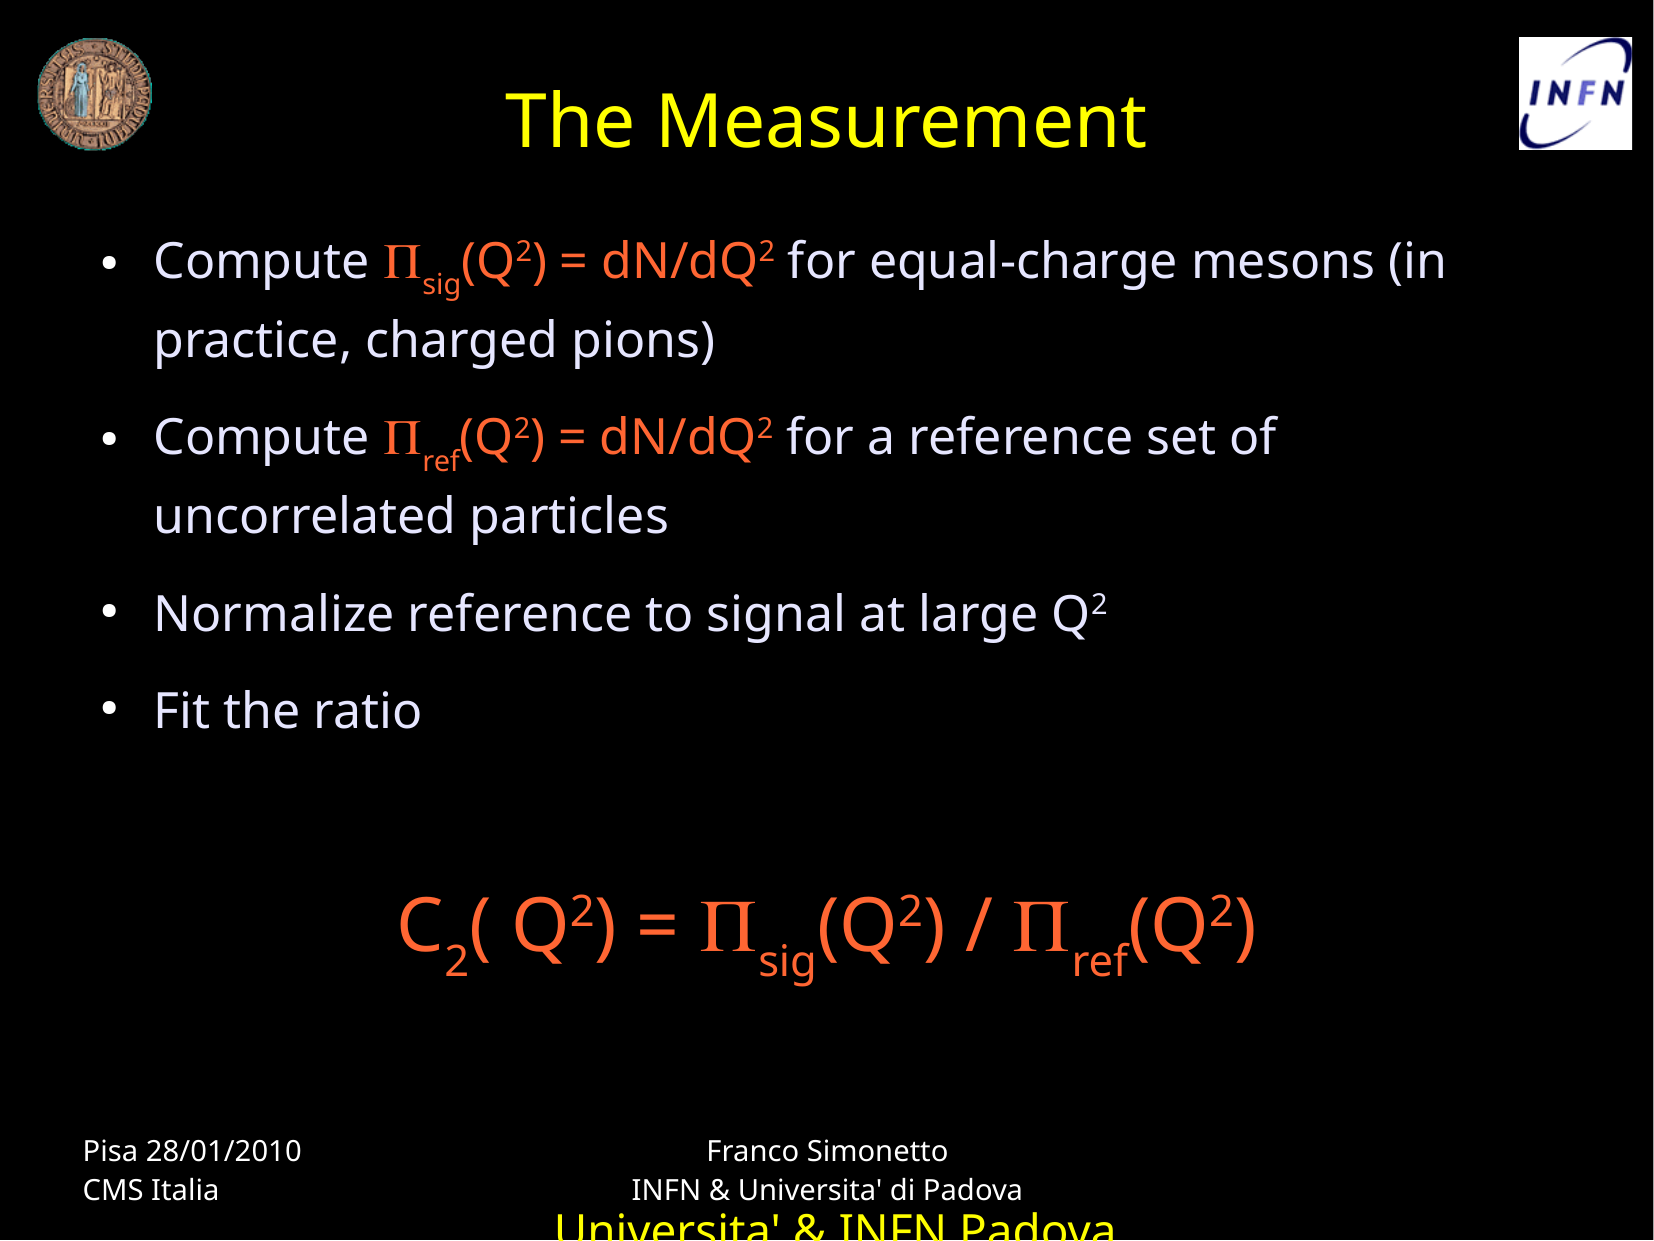

# The Measurement
Compute Psig(Q2) = dN/dQ2 for equal-charge mesons (in practice, charged pions)
Compute Pref(Q2) = dN/dQ2 for a reference set of uncorrelated particles
Normalize reference to signal at large Q2
Fit the ratio
C2( Q2) = Psig(Q2) / Pref(Q2)